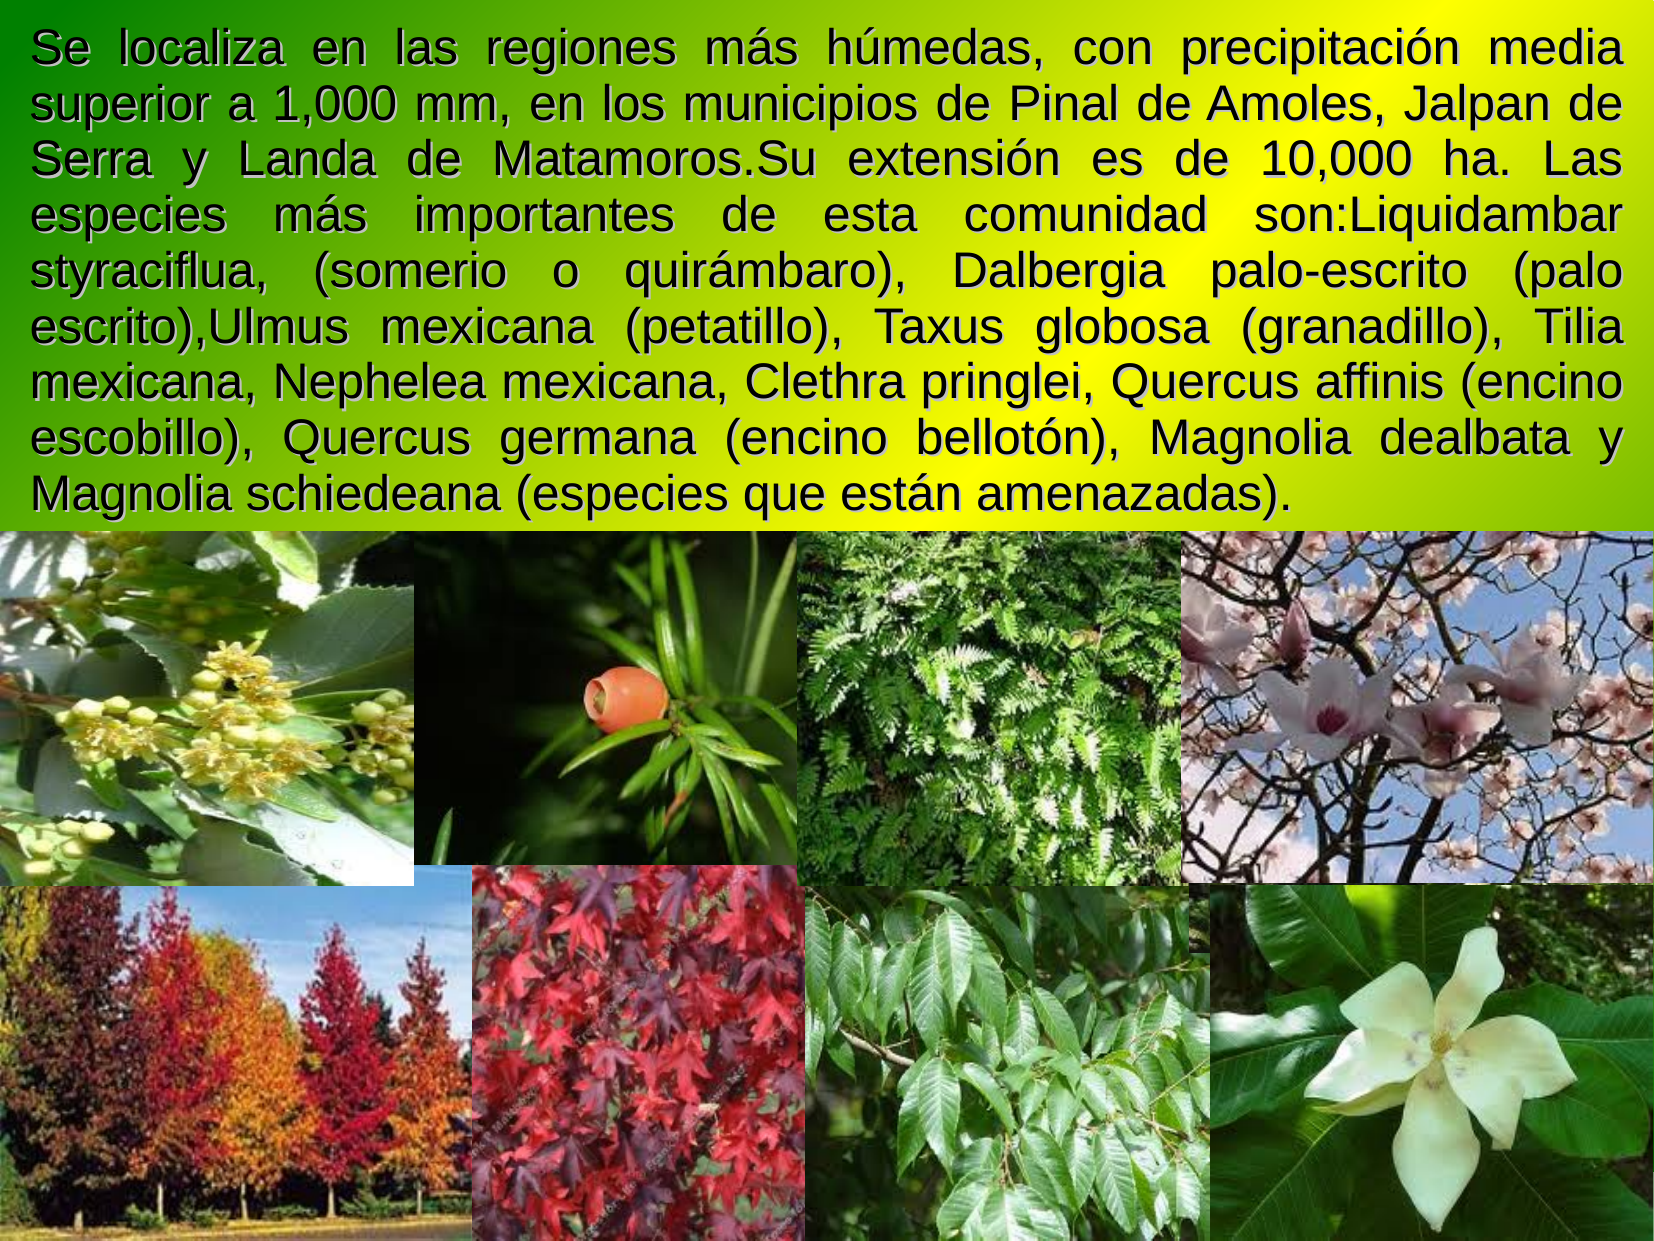

Se localiza en las regiones más húmedas, con precipitación media superior a 1,000 mm, en los municipios de Pinal de Amoles, Jalpan de Serra y Landa de Matamoros.Su extensión es de 10,000 ha. Las especies más importantes de esta comunidad son:Liquidambar styraciflua, (somerio o quirámbaro), Dalbergia palo-escrito (palo escrito),Ulmus mexicana (petatillo), Taxus globosa (granadillo), Tilia mexicana, Nephelea mexicana, Clethra pringlei, Quercus affinis (encino escobillo), Quercus germana (encino bellotón), Magnolia dealbata y Magnolia schiedeana (especies que están amenazadas).
#